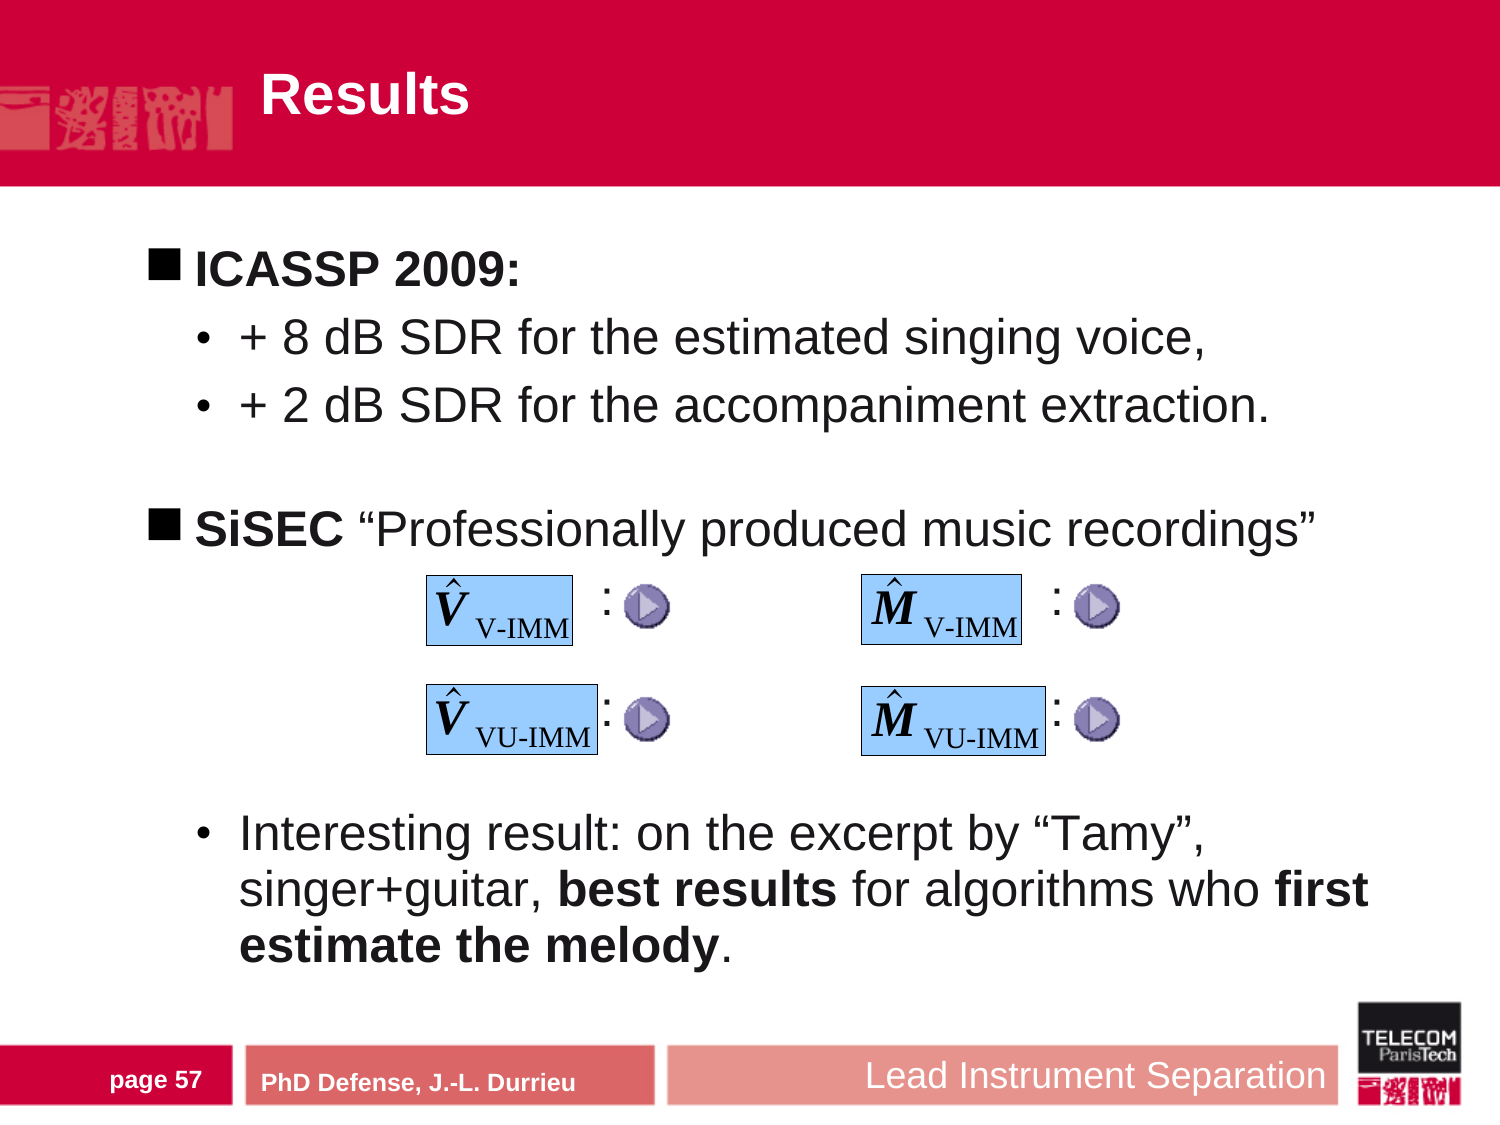

# Results
ICASSP 2009:
+ 8 dB SDR for the estimated singing voice,
+ 2 dB SDR for the accompaniment extraction.
SiSEC “Professionally produced music recordings”
 			: 		:
 		:			:
Interesting result: on the excerpt by “Tamy”, singer+guitar, best results for algorithms who first estimate the melody.
Lead Instrument Separation
57